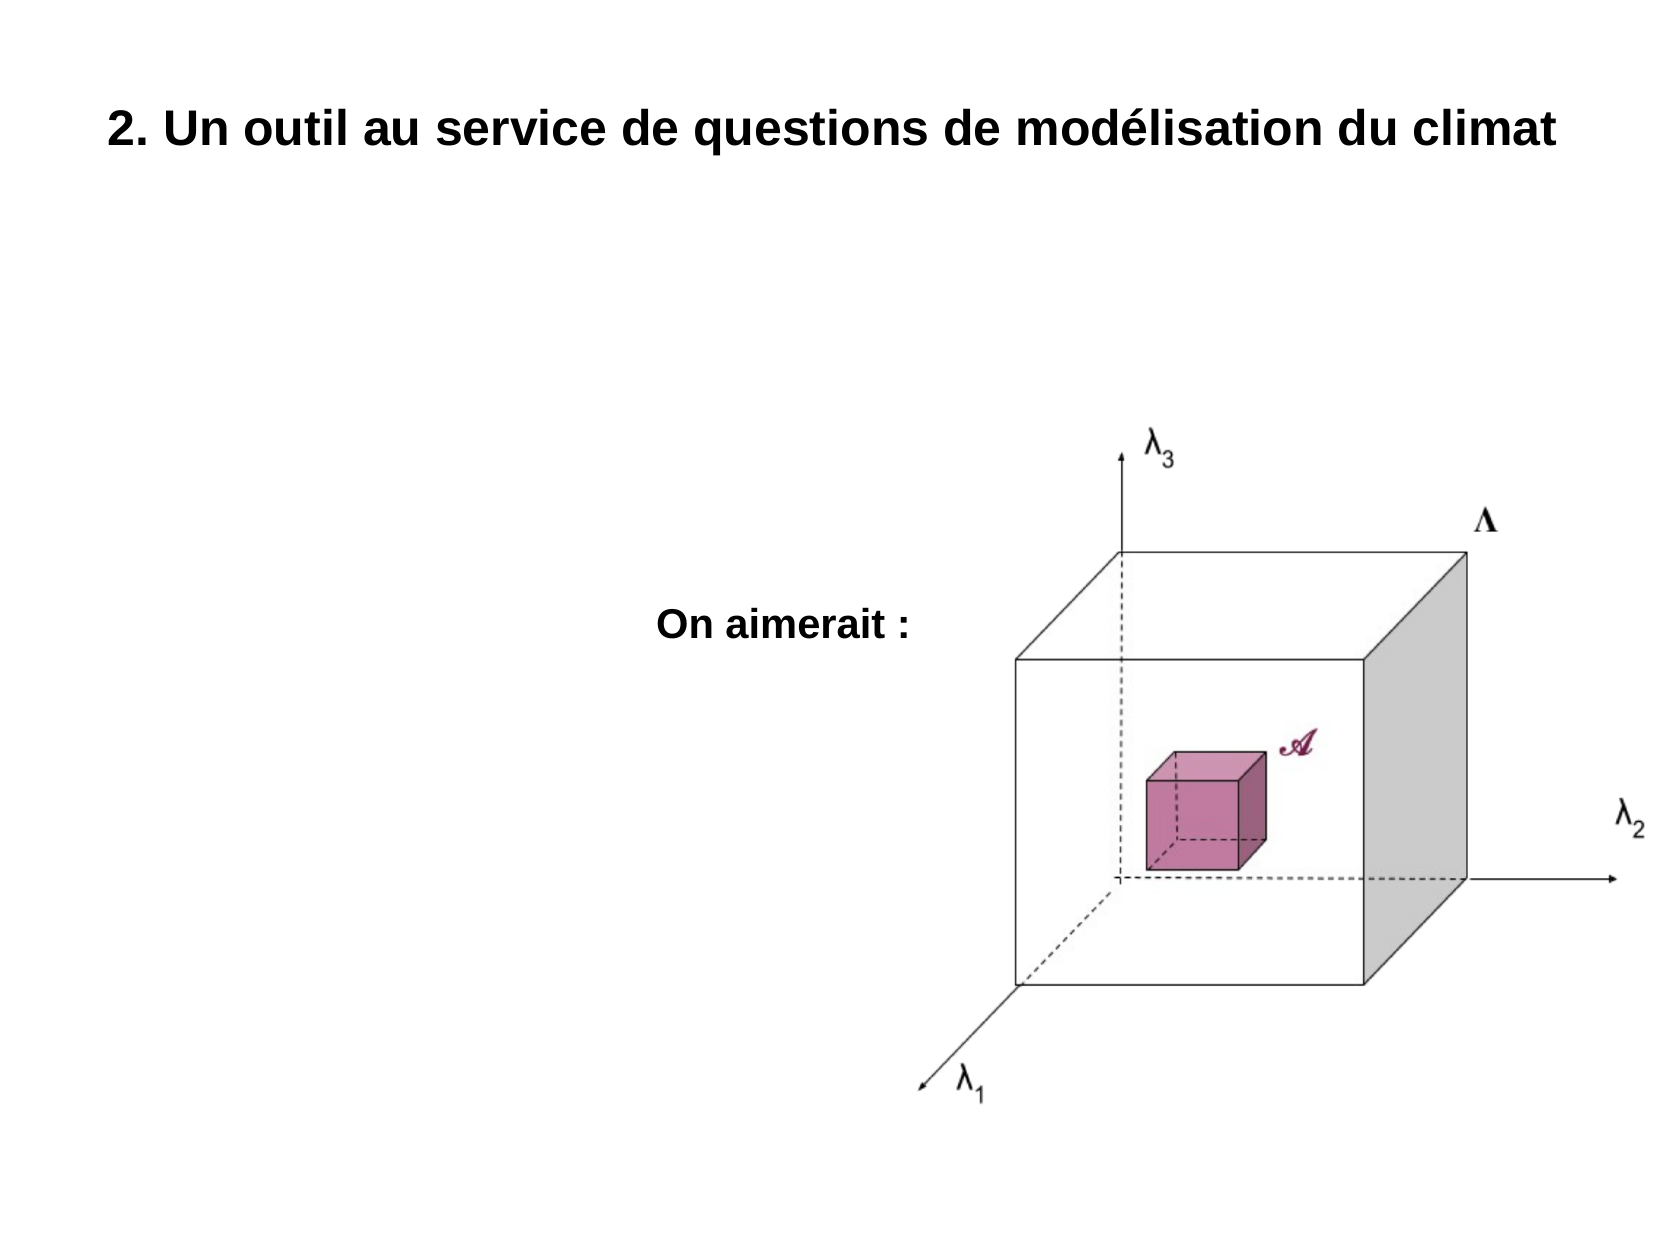

2. Un outil au service de questions de modélisation du climat
On aimerait :